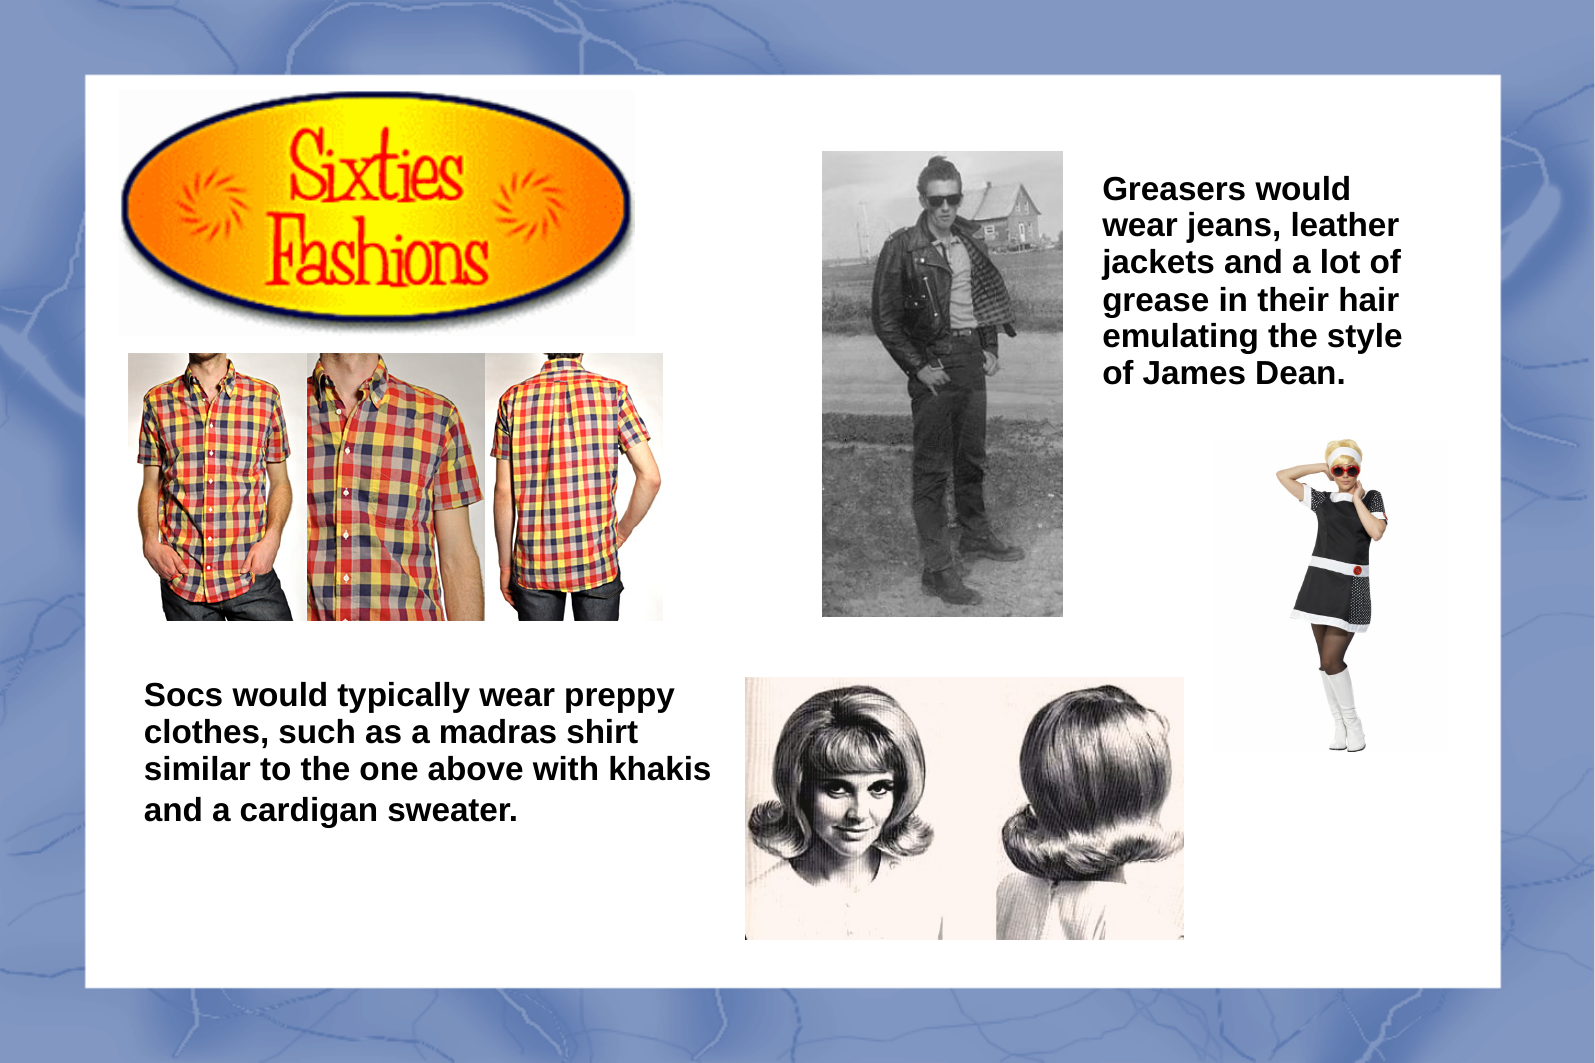

Greasers would wear jeans, leather jackets and a lot of grease in their hair emulating the style of James Dean.
Socs would typically wear preppy clothes, such as a madras shirt similar to the one above with khakis and a cardigan sweater.